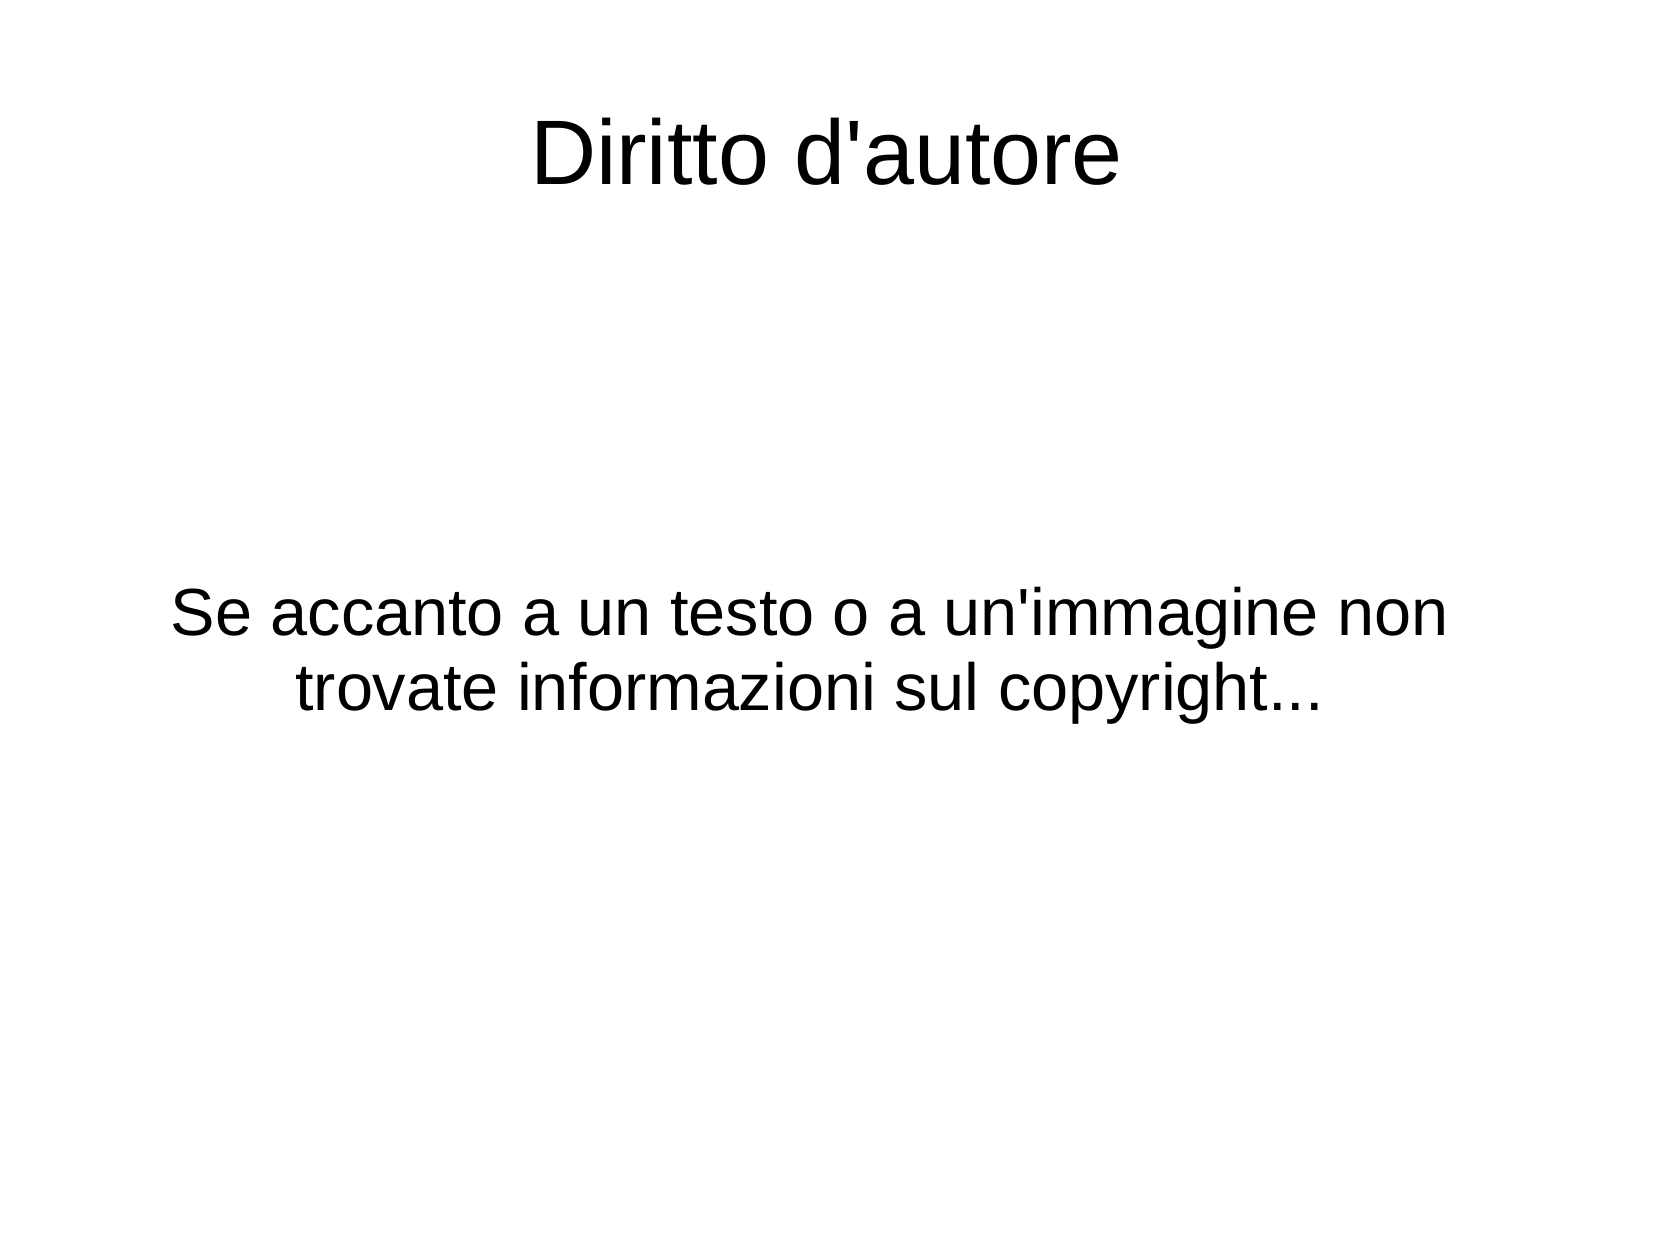

# Diritto d'autore
Se accanto a un testo o a un'immagine non trovate informazioni sul copyright...